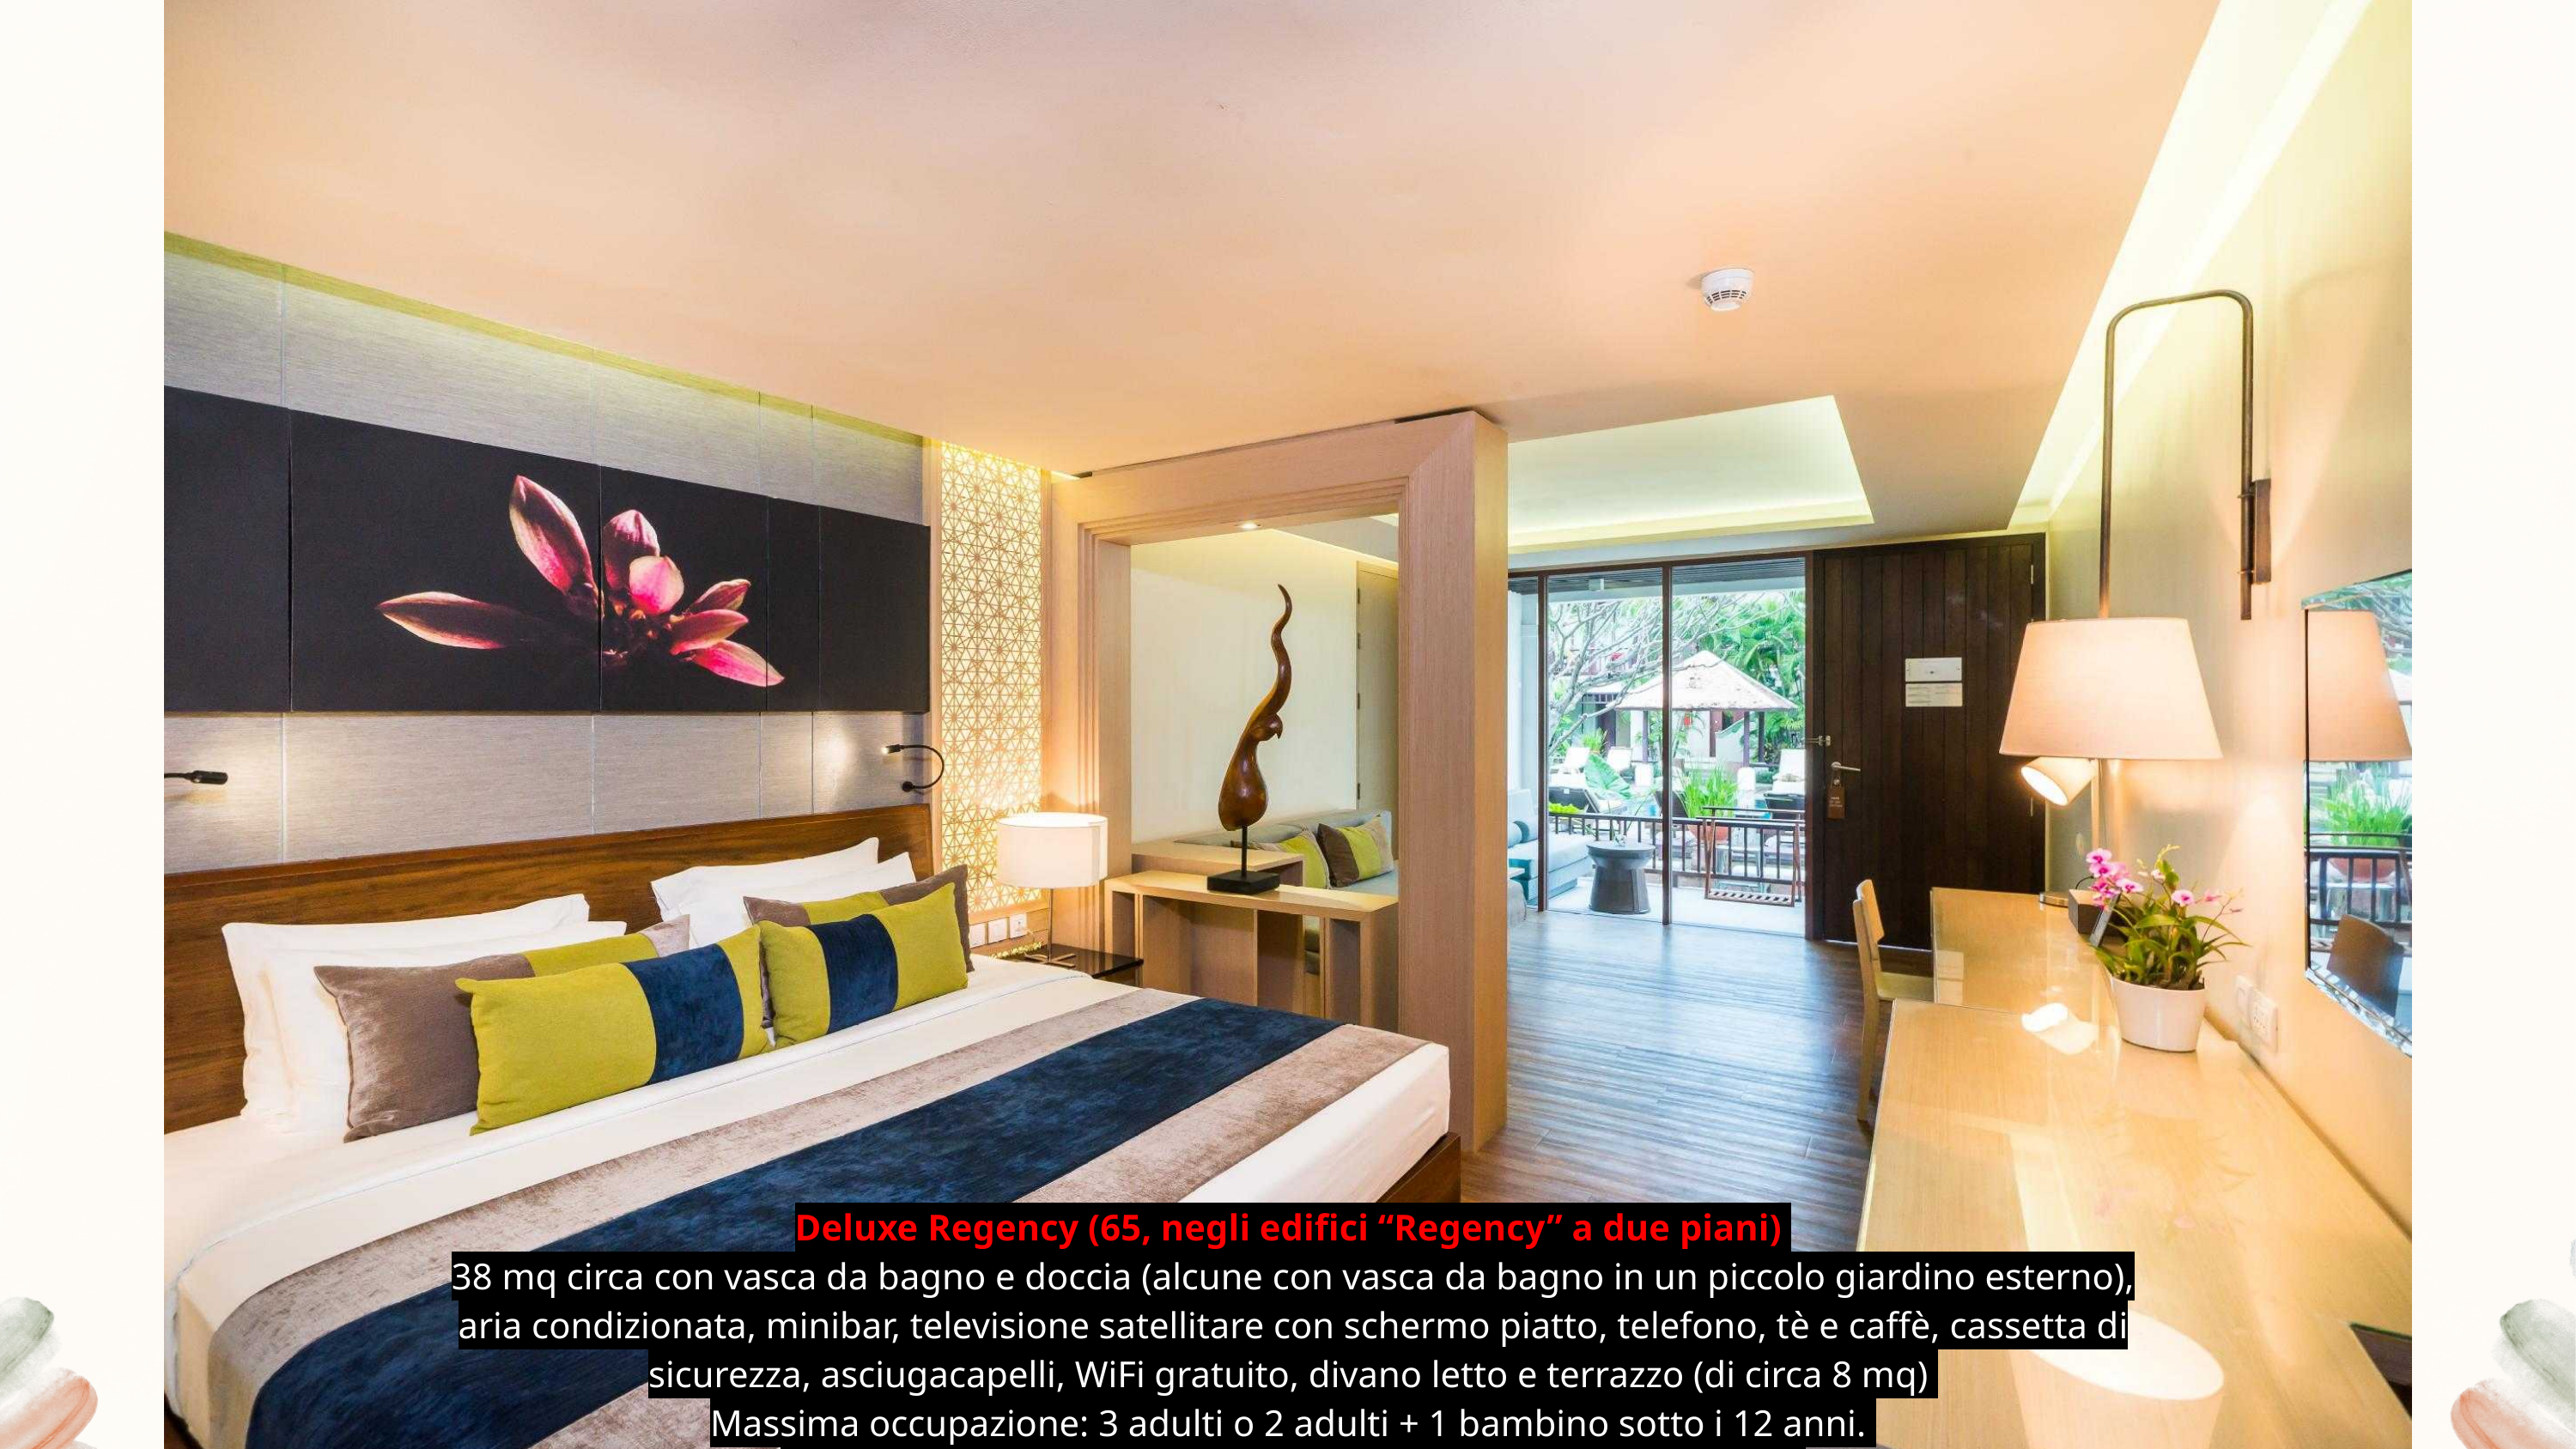

Deluxe Regency (65, negli edifici “Regency” a due piani)
38 mq circa con vasca da bagno e doccia (alcune con vasca da bagno in un piccolo giardino esterno), aria condizionata, minibar, televisione satellitare con schermo piatto, telefono, tè e caffè, cassetta di sicurezza, asciugacapelli, WiFi gratuito, divano letto e terrazzo (di circa 8 mq)
Massima occupazione: 3 adulti o 2 adulti + 1 bambino sotto i 12 anni.
Configurazione letti : 1 letto king o 2 singoli con divano letto.
Vista: Giardini o piscina